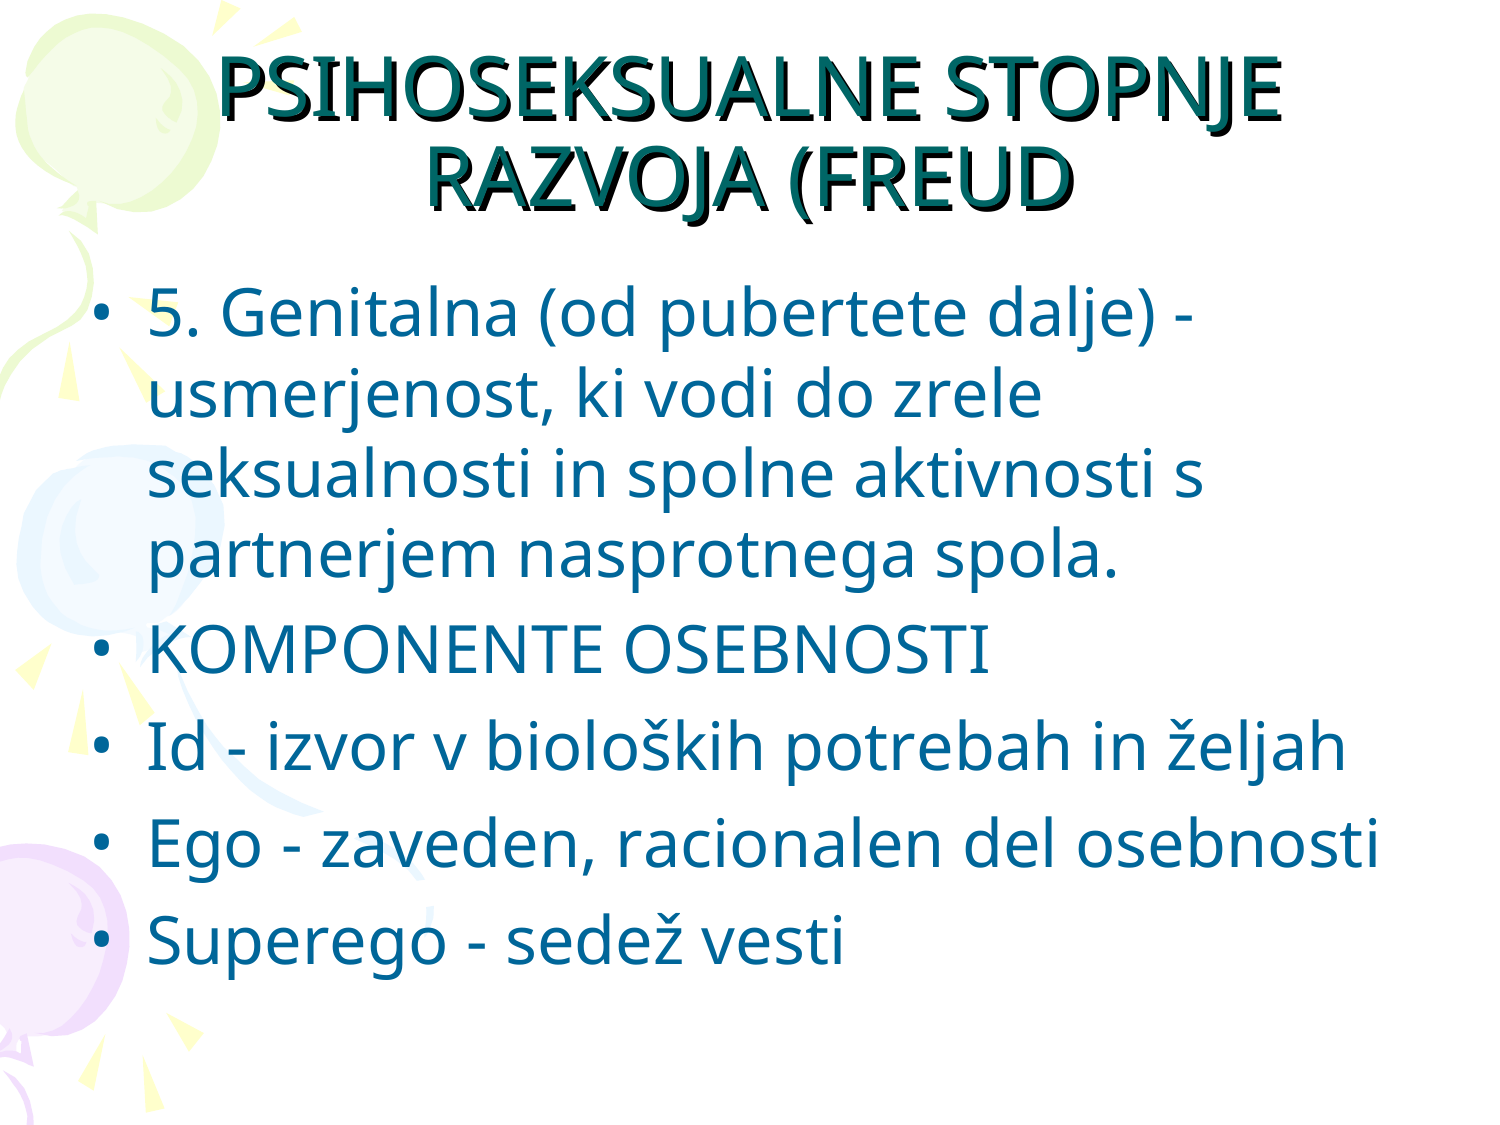

# PSIHOSEKSUALNE STOPNJE RAZVOJA (FREUD
5. Genitalna (od pubertete dalje) - usmerjenost, ki vodi do zrele seksualnosti in spolne aktivnosti s partnerjem nasprotnega spola.
KOMPONENTE OSEBNOSTI
Id - izvor v bioloških potrebah in željah
Ego - zaveden, racionalen del osebnosti
Superego - sedež vesti